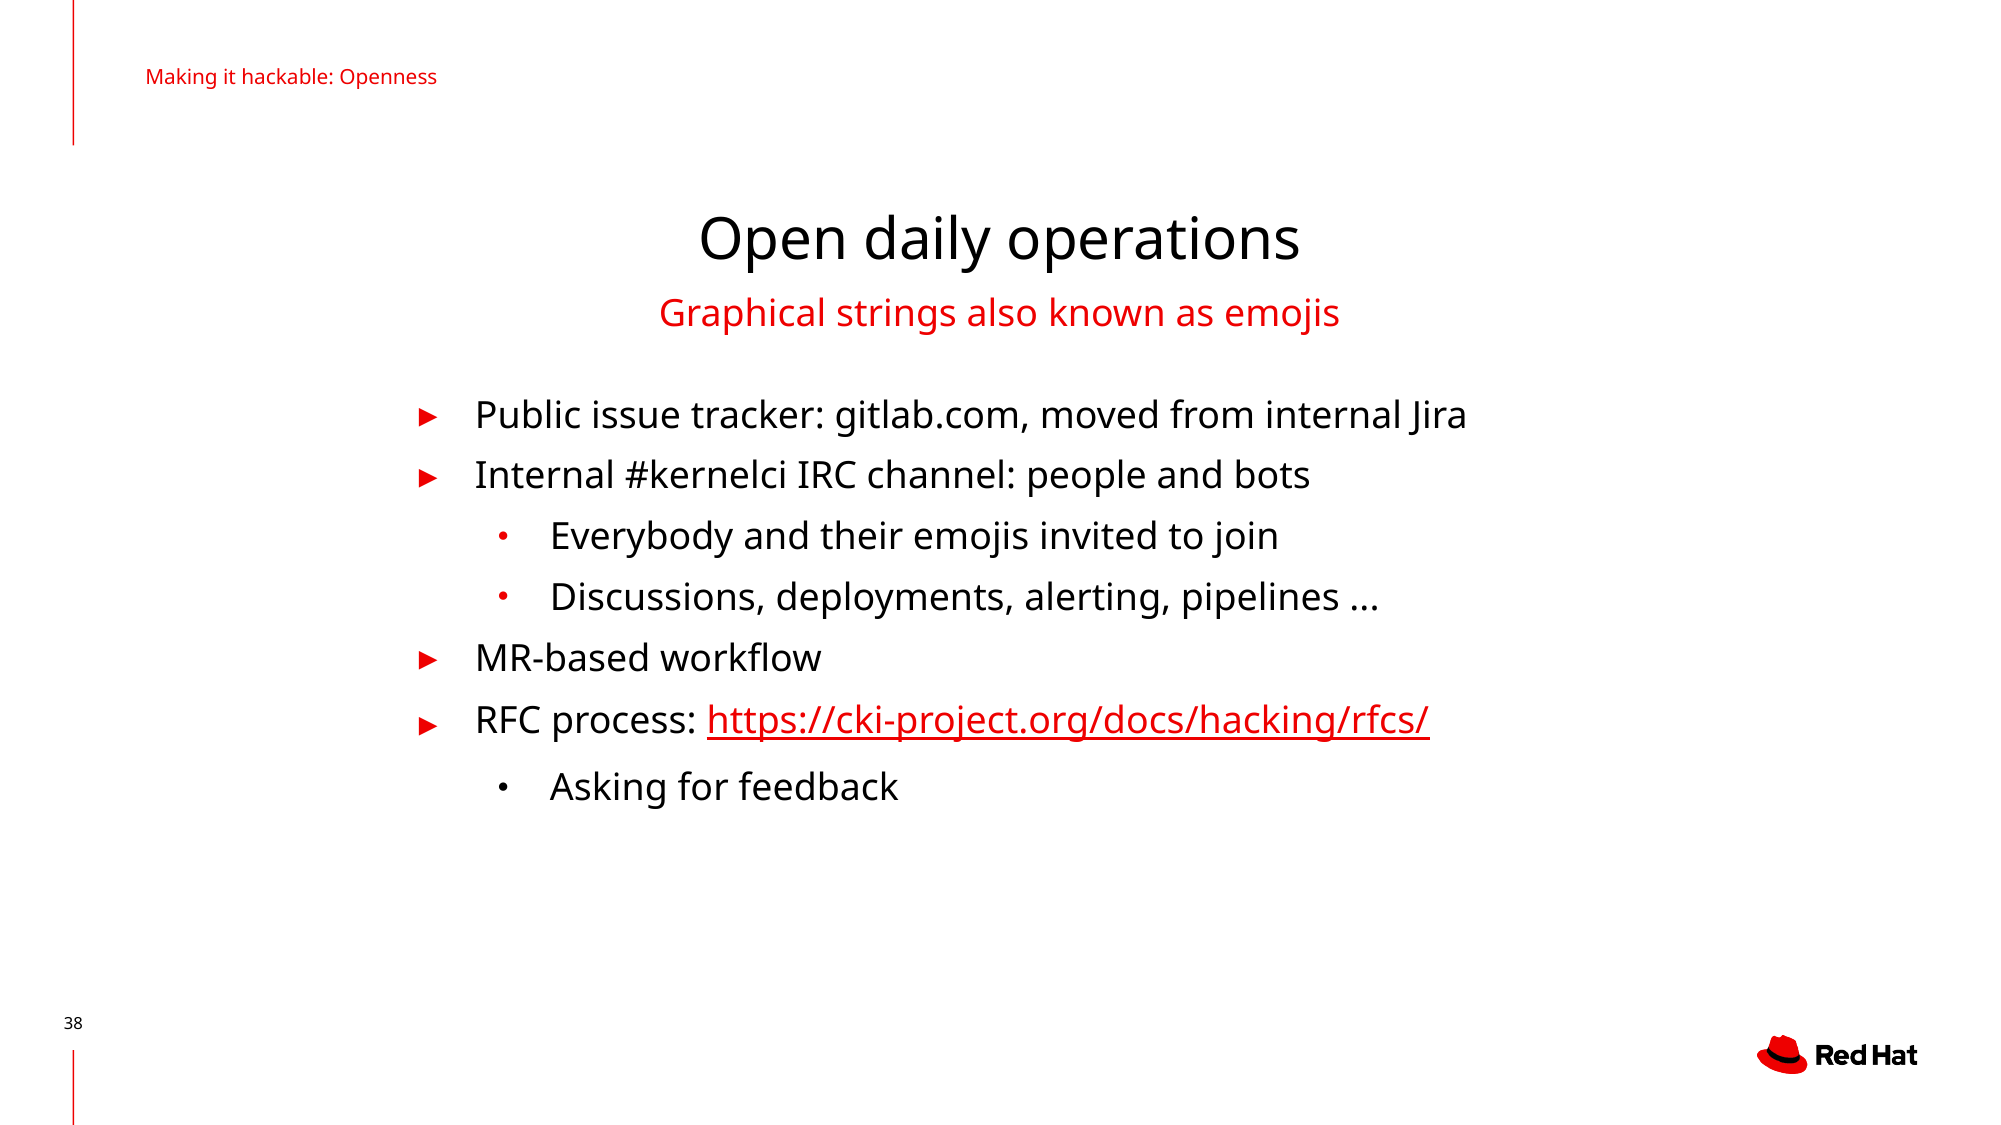

Making it hackable: Openness
# Open daily operations
Graphical strings also known as emojis
Public issue tracker: gitlab.com, moved from internal Jira
Internal #kernelci IRC channel: people and bots
Everybody and their emojis invited to join
Discussions, deployments, alerting, pipelines ...
MR-based workflow
RFC process: https://cki-project.org/docs/hacking/rfcs/
Asking for feedback